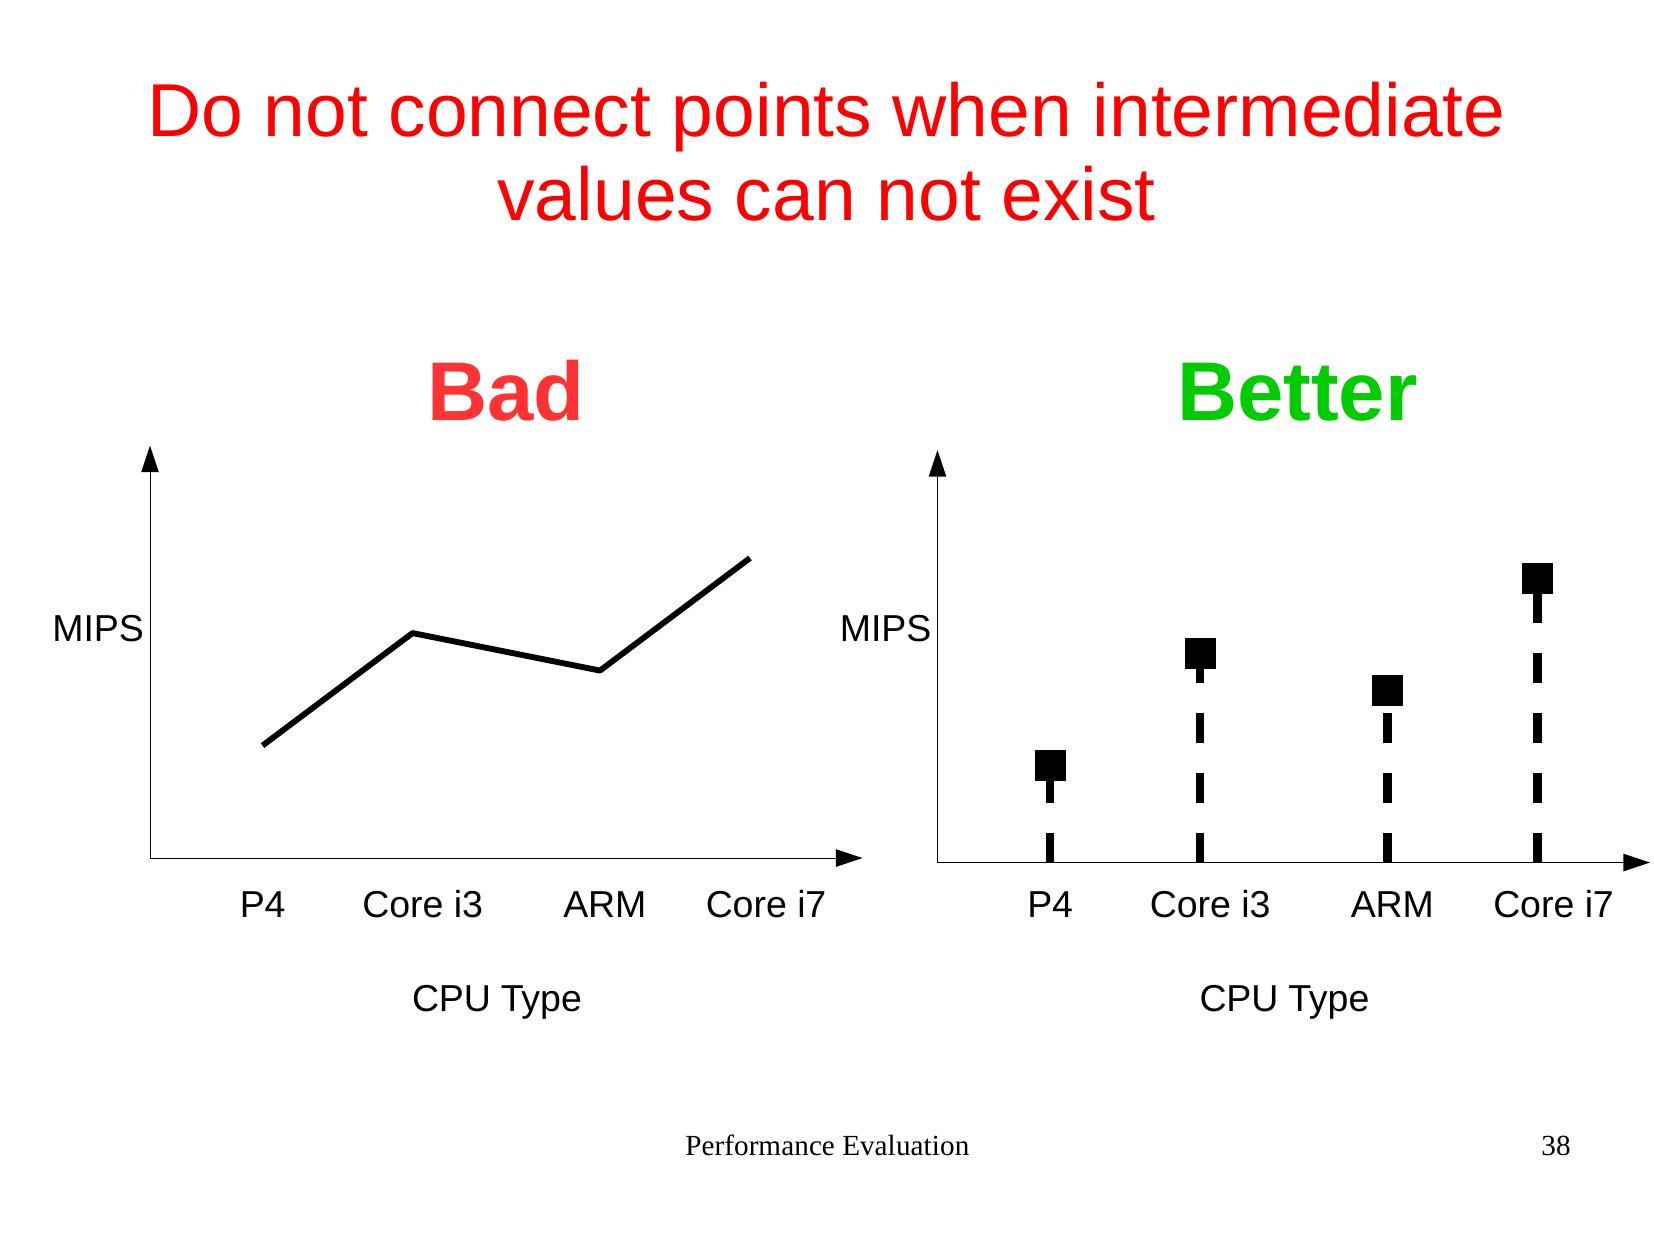

# Do not connect points when intermediate values can not exist
Bad
Better
MIPS
MIPS
P4
Core i3
ARM
Core i7
P4
Core i3
ARM
Core i7
CPU Type
CPU Type
Performance Evaluation
38